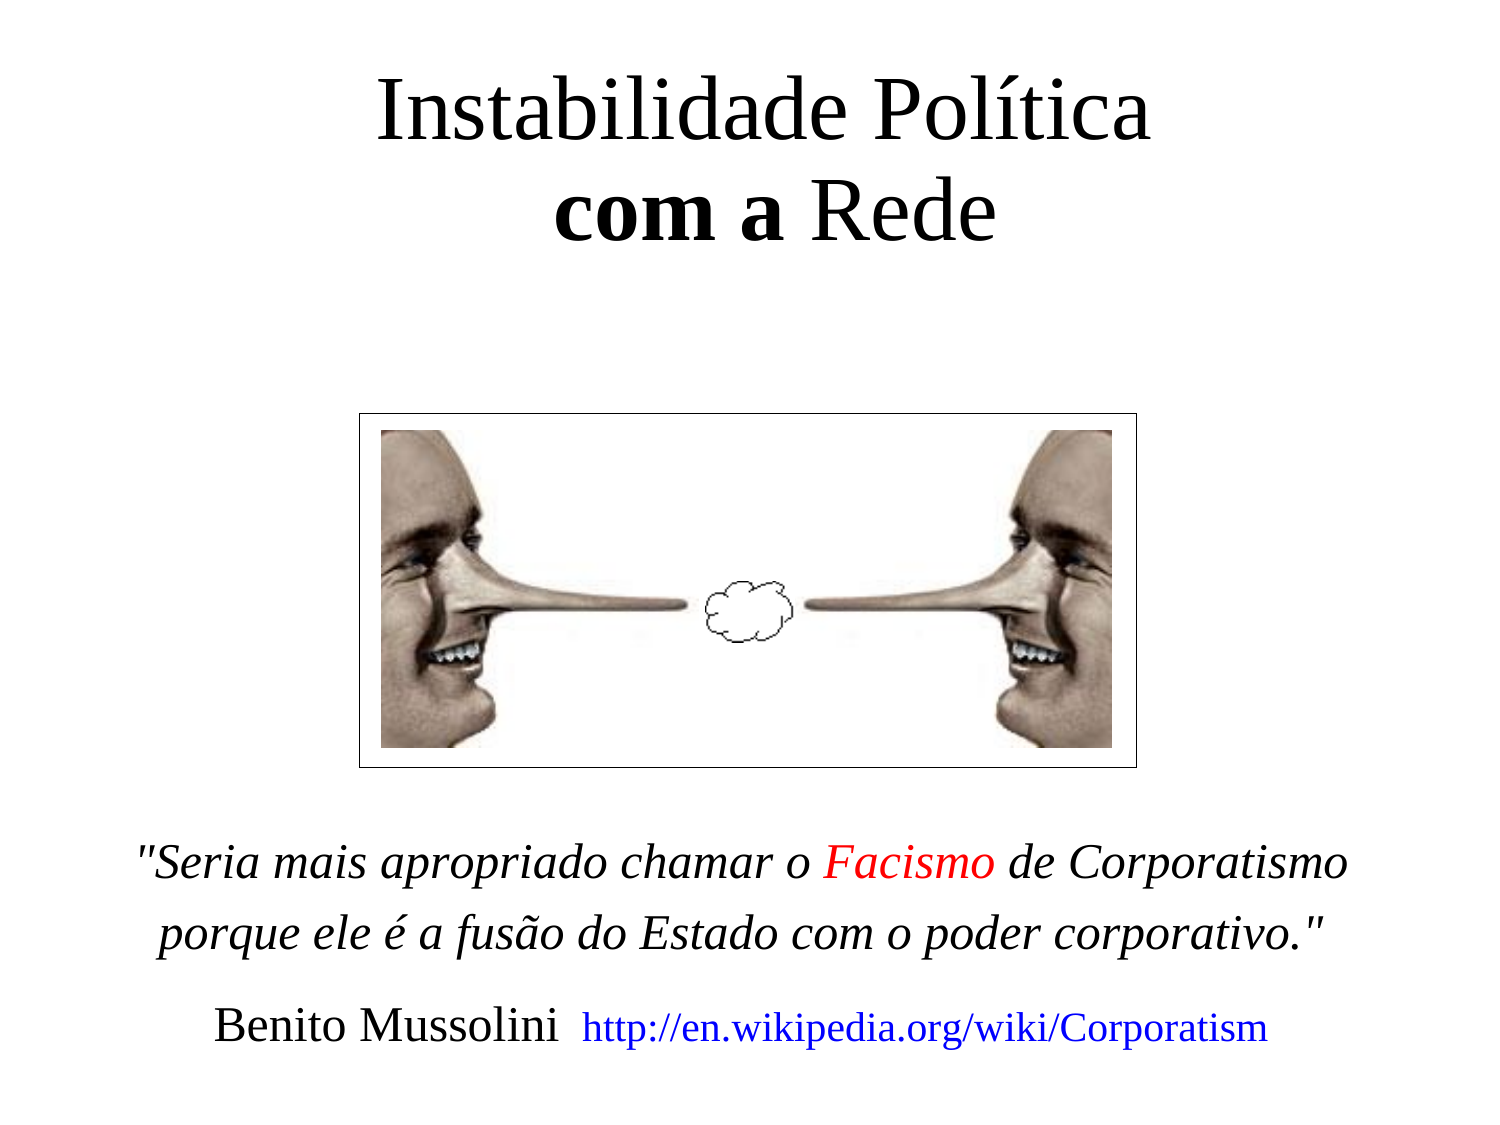

# Instabilidade Política com a Rede
"Seria mais apropriado chamar o Facismo de Corporatismo porque ele é a fusão do Estado com o poder corporativo."
Benito Mussolini	http://en.wikipedia.org/wiki/Corporatism